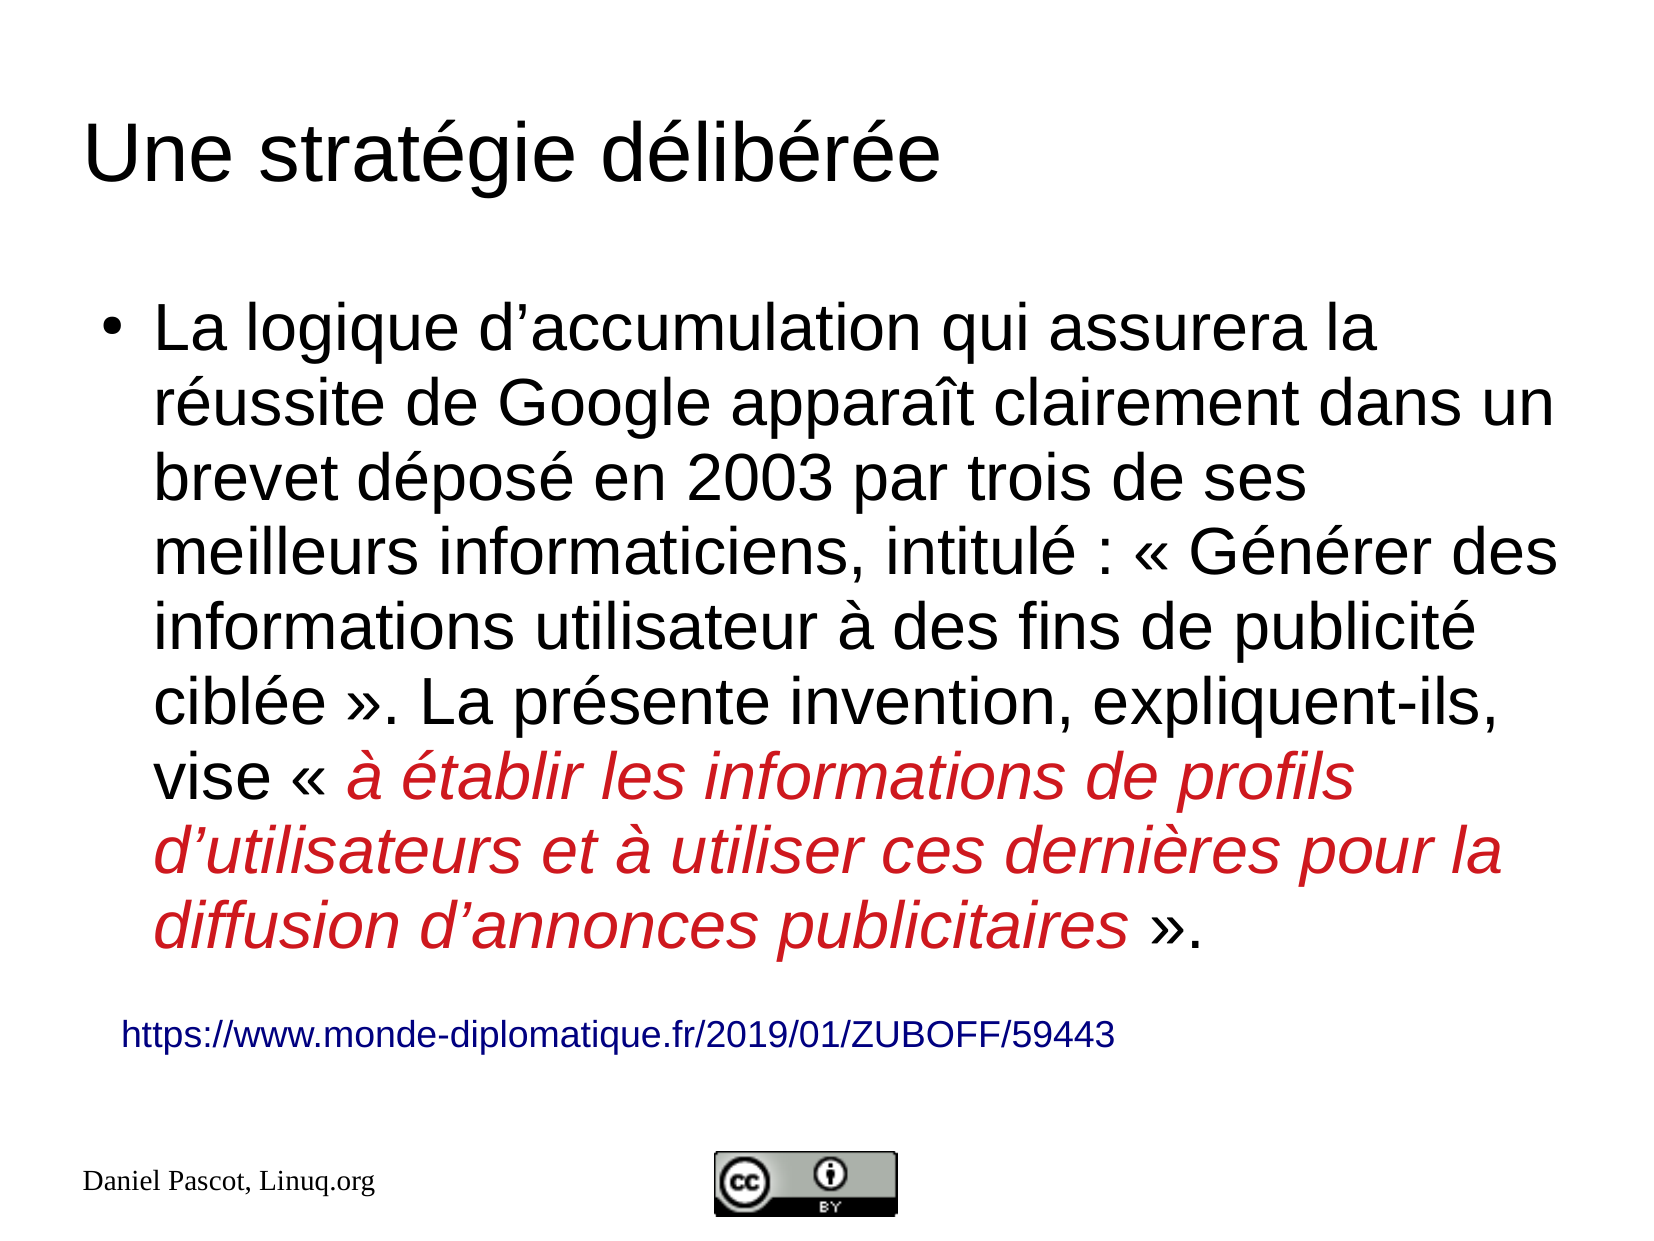

# Une stratégie délibérée
La logique d’accumulation qui assurera la réussite de Google apparaît clairement dans un brevet déposé en 2003 par trois de ses meilleurs informaticiens, intitulé : « Générer des informations utilisateur à des fins de publicité ciblée ». La présente invention, expliquent-ils, vise « à établir les informations de profils d’utilisateurs et à utiliser ces dernières pour la diffusion d’annonces publicitaires ».
https://www.monde-diplomatique.fr/2019/01/ZUBOFF/59443